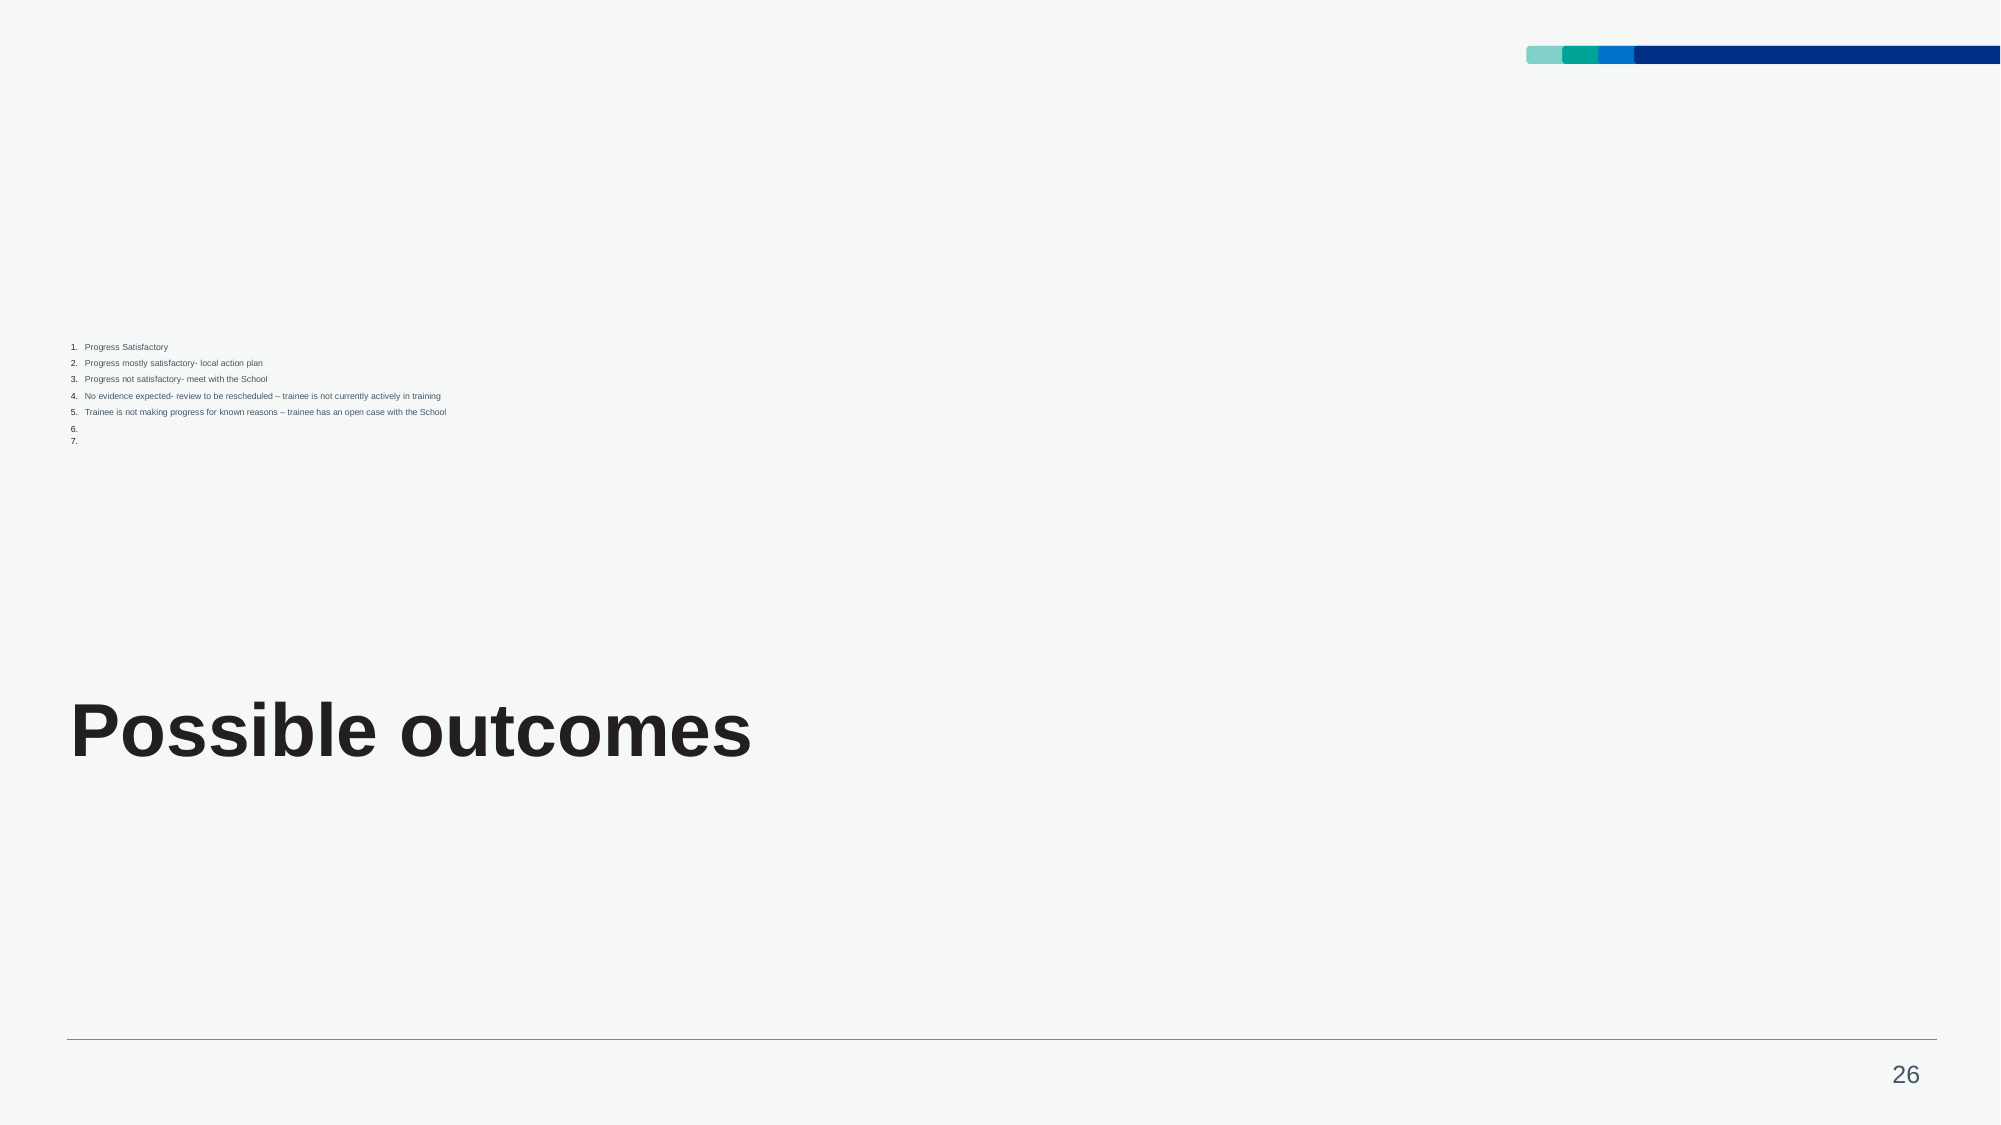

# Progress Satisfactory
Progress mostly satisfactory- local action plan
Progress not satisfactory- meet with the School
No evidence expected- review to be rescheduled – trainee is not currently actively in training
Trainee is not making progress for known reasons – trainee has an open case with the School
Possible outcomes